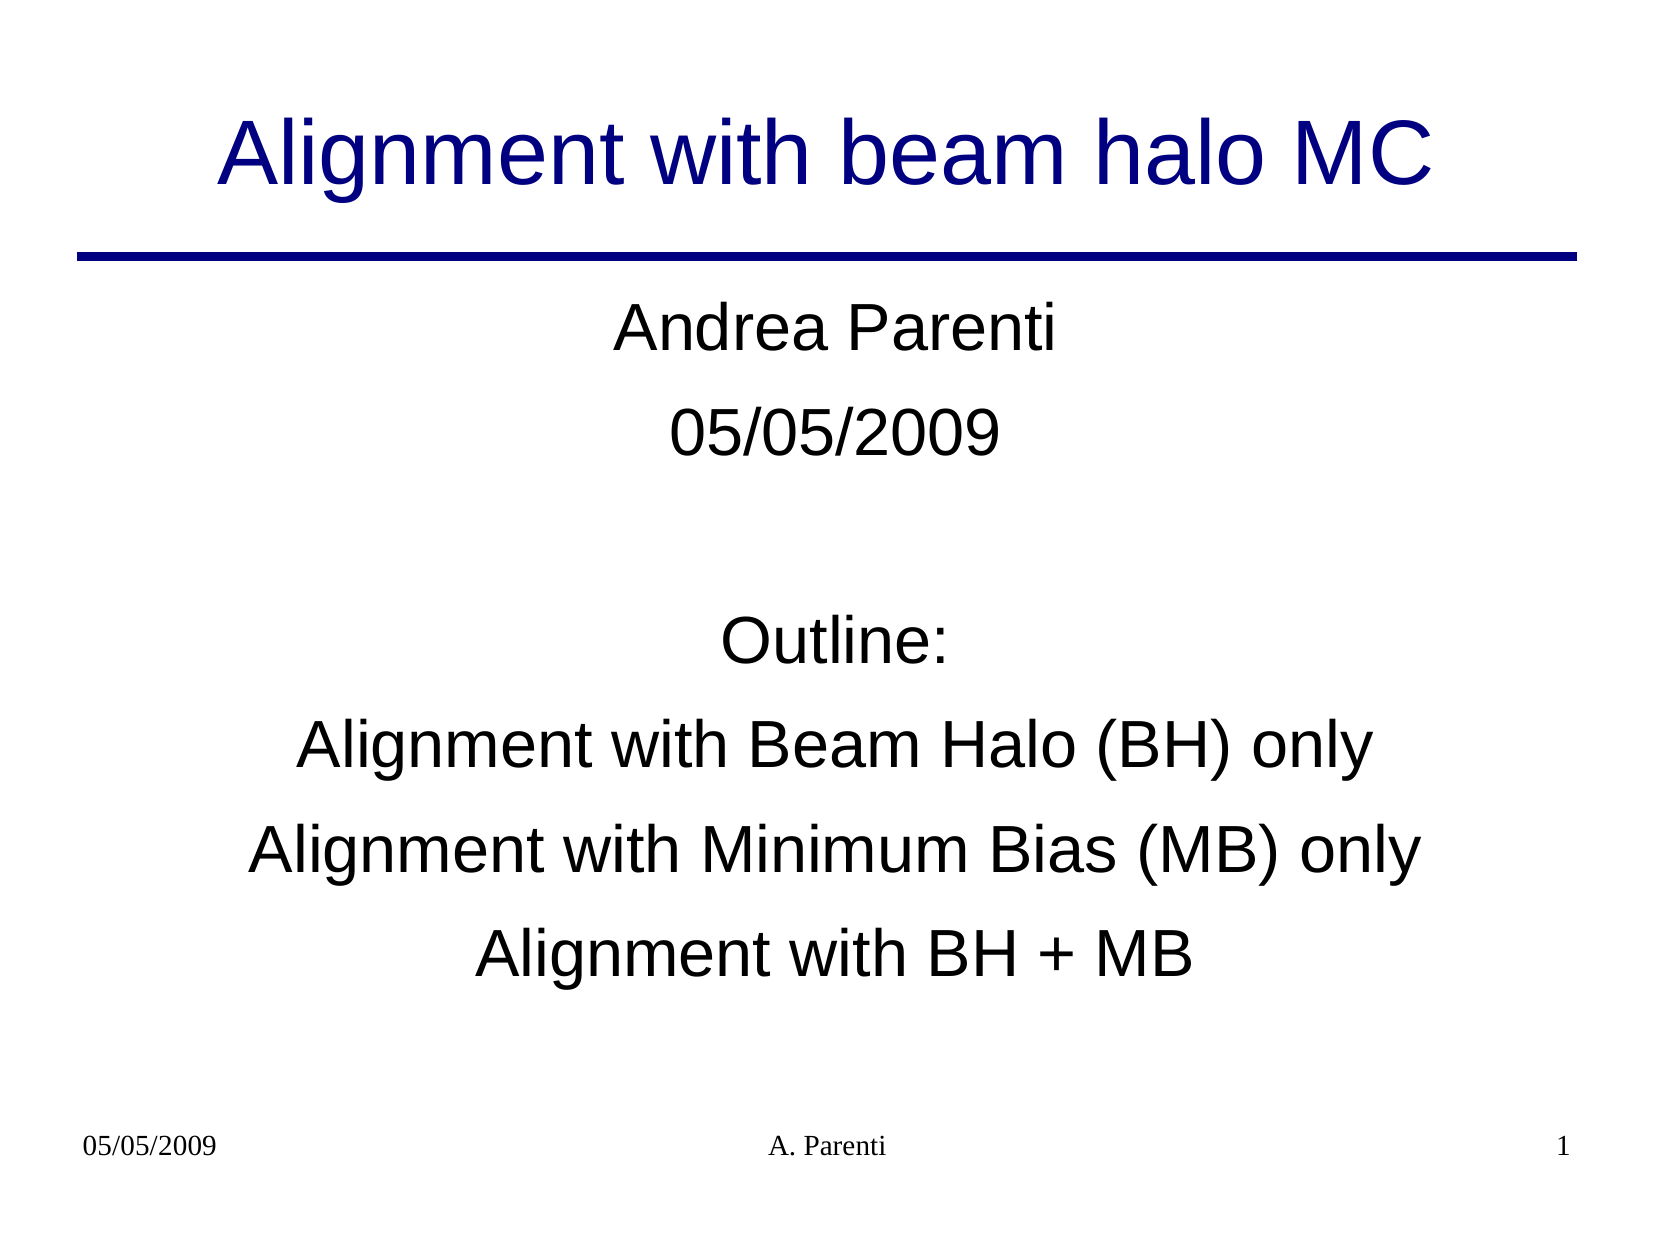

# Alignment with beam halo MC
Andrea Parenti
05/05/2009
Outline:
Alignment with Beam Halo (BH) only
Alignment with Minimum Bias (MB) only
Alignment with BH + MB
1